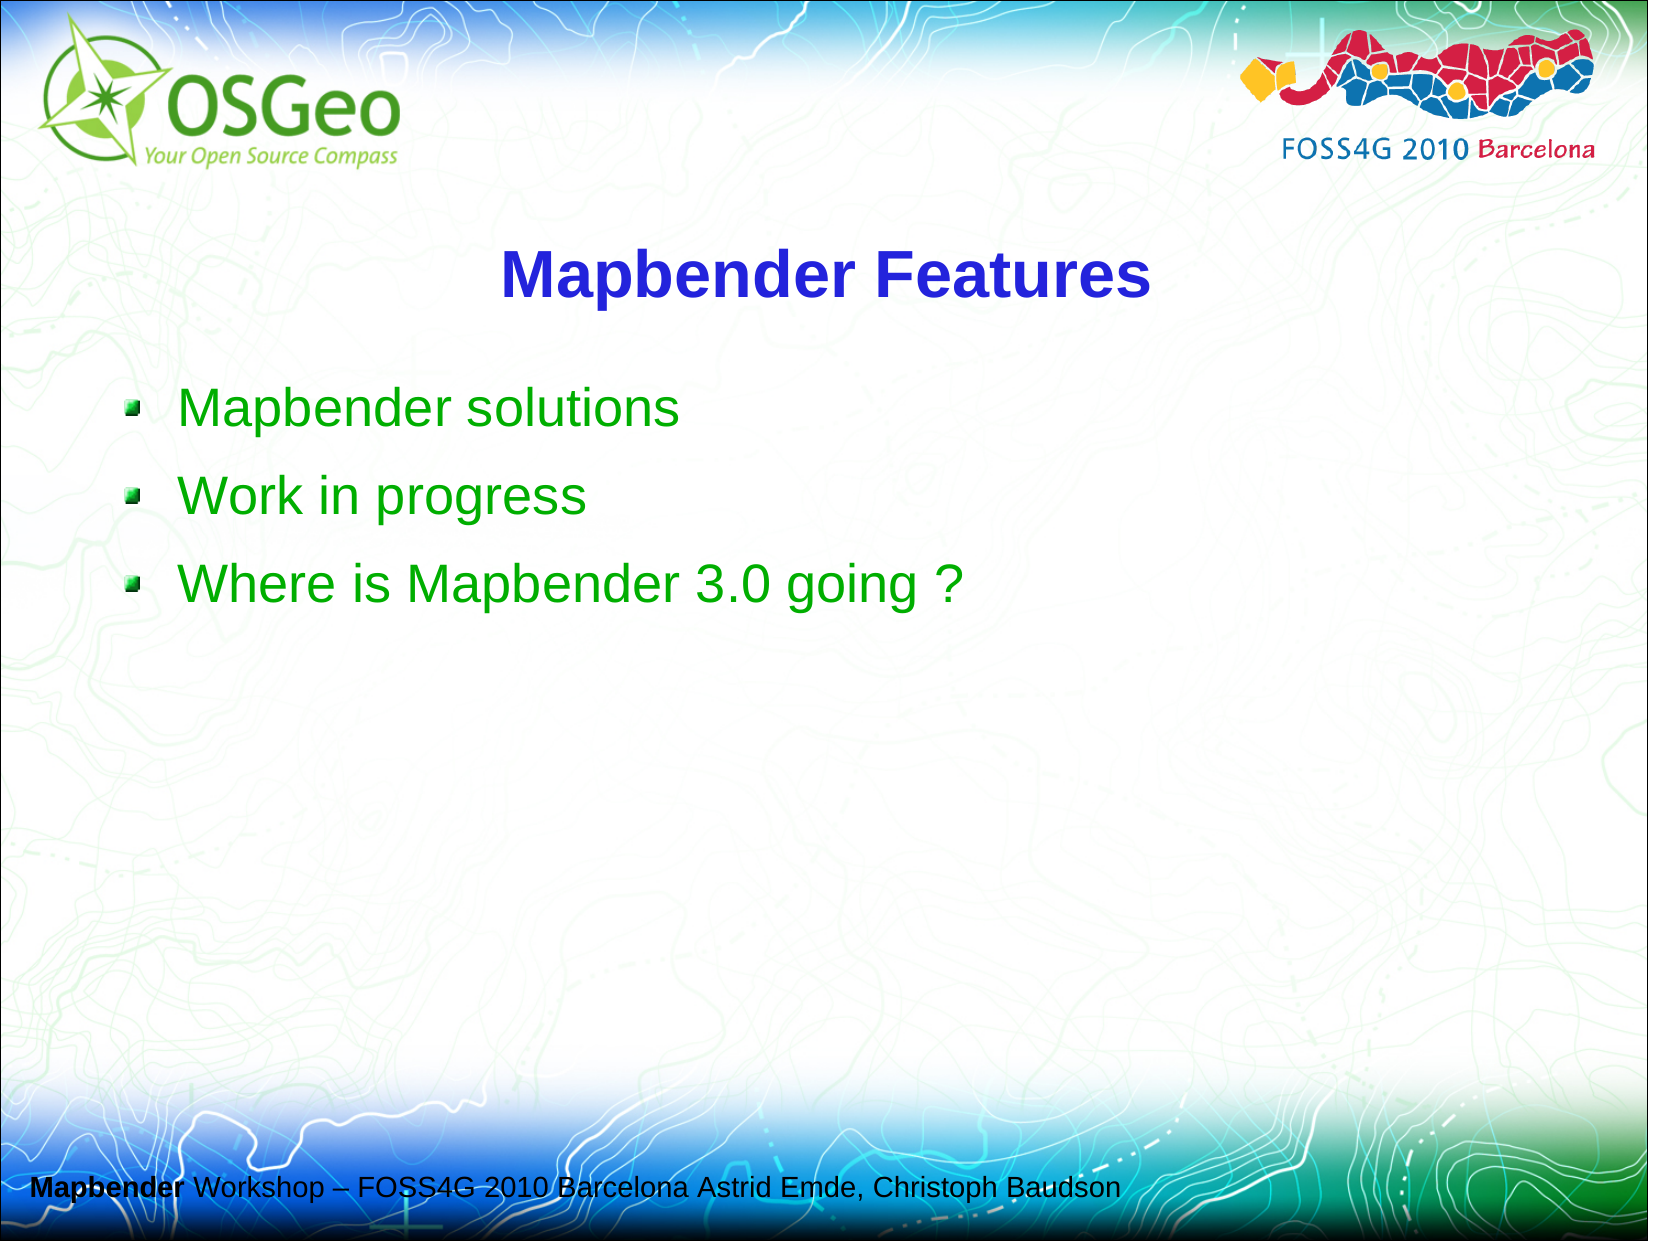

# Mapbender Features
Mapbender solutions
Work in progress
Where is Mapbender 3.0 going ?